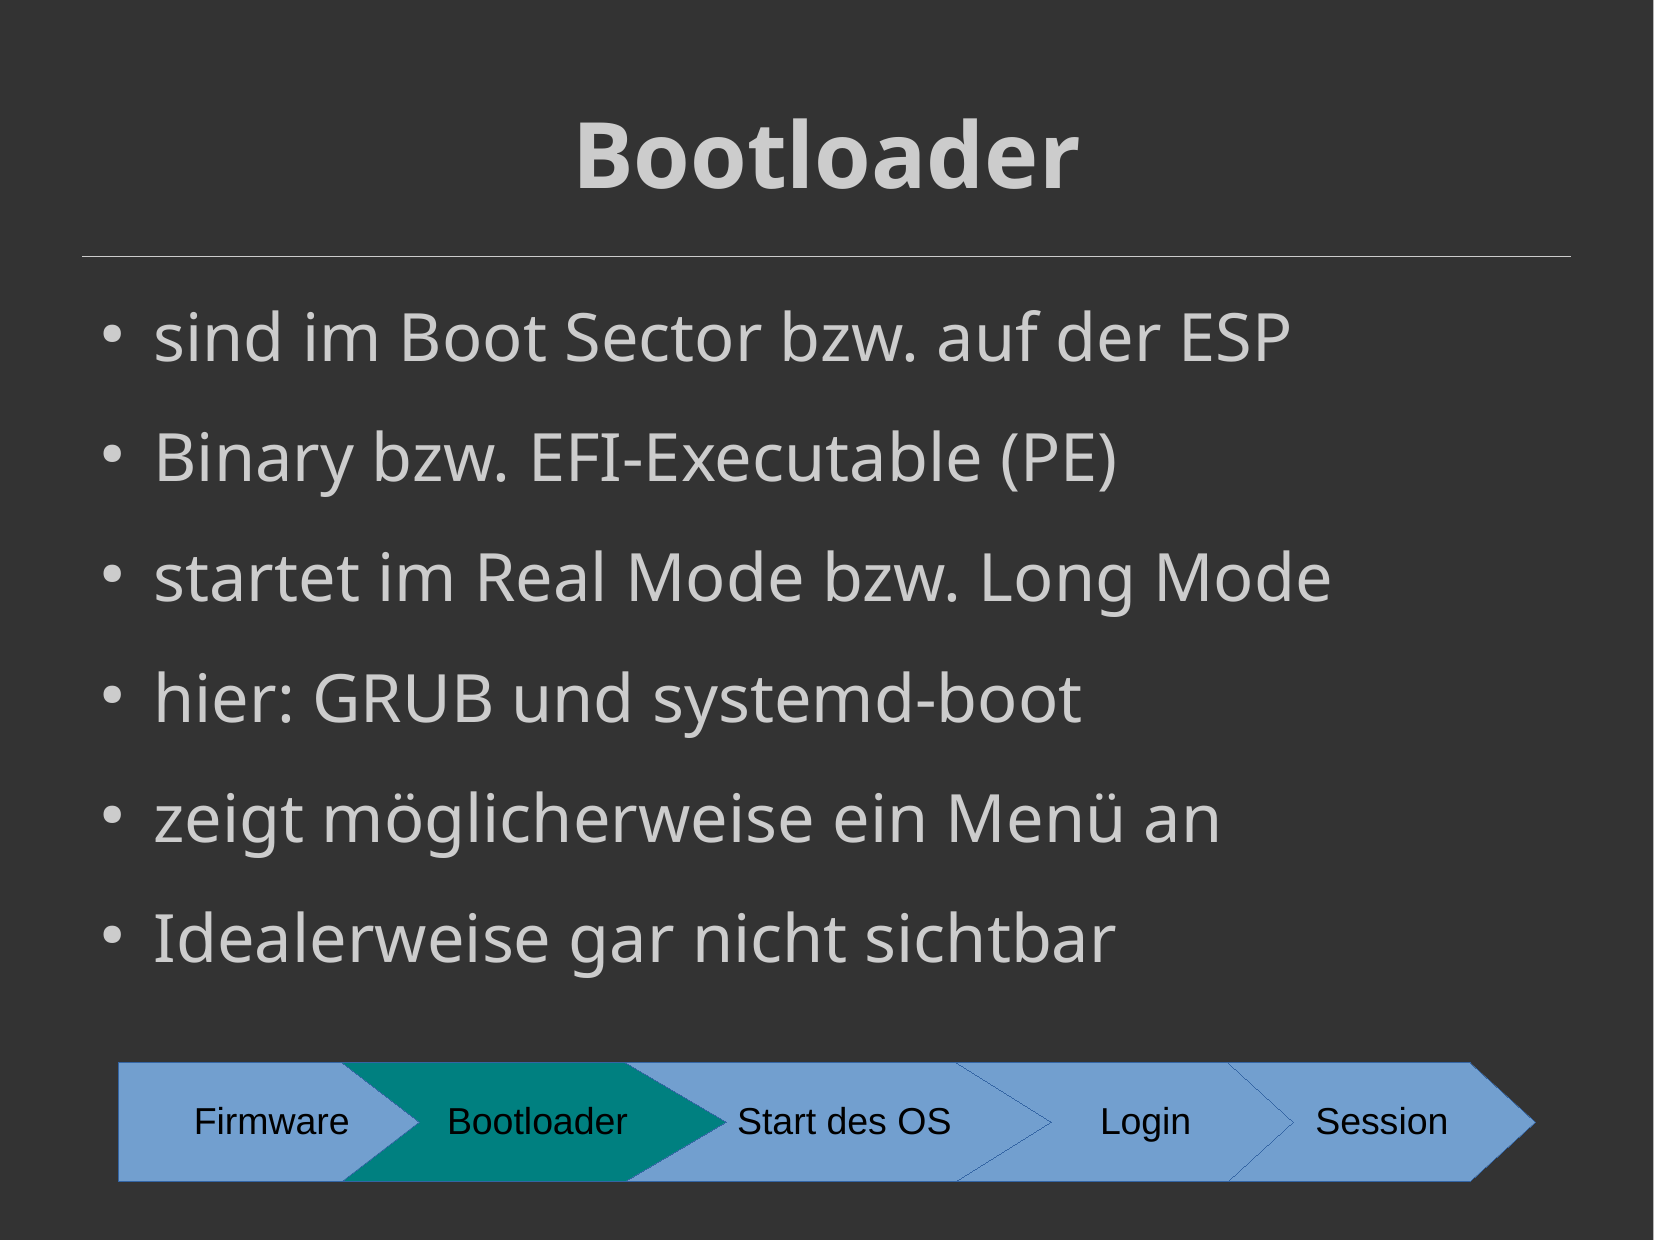

# Bootloader
sind im Boot Sector bzw. auf der ESP
Binary bzw. EFI-Executable (PE)
startet im Real Mode bzw. Long Mode
hier: GRUB und systemd-boot
zeigt möglicherweise ein Menü an
Idealerweise gar nicht sichtbar
Firmware
Bootloader
Start des OS
Login
Session